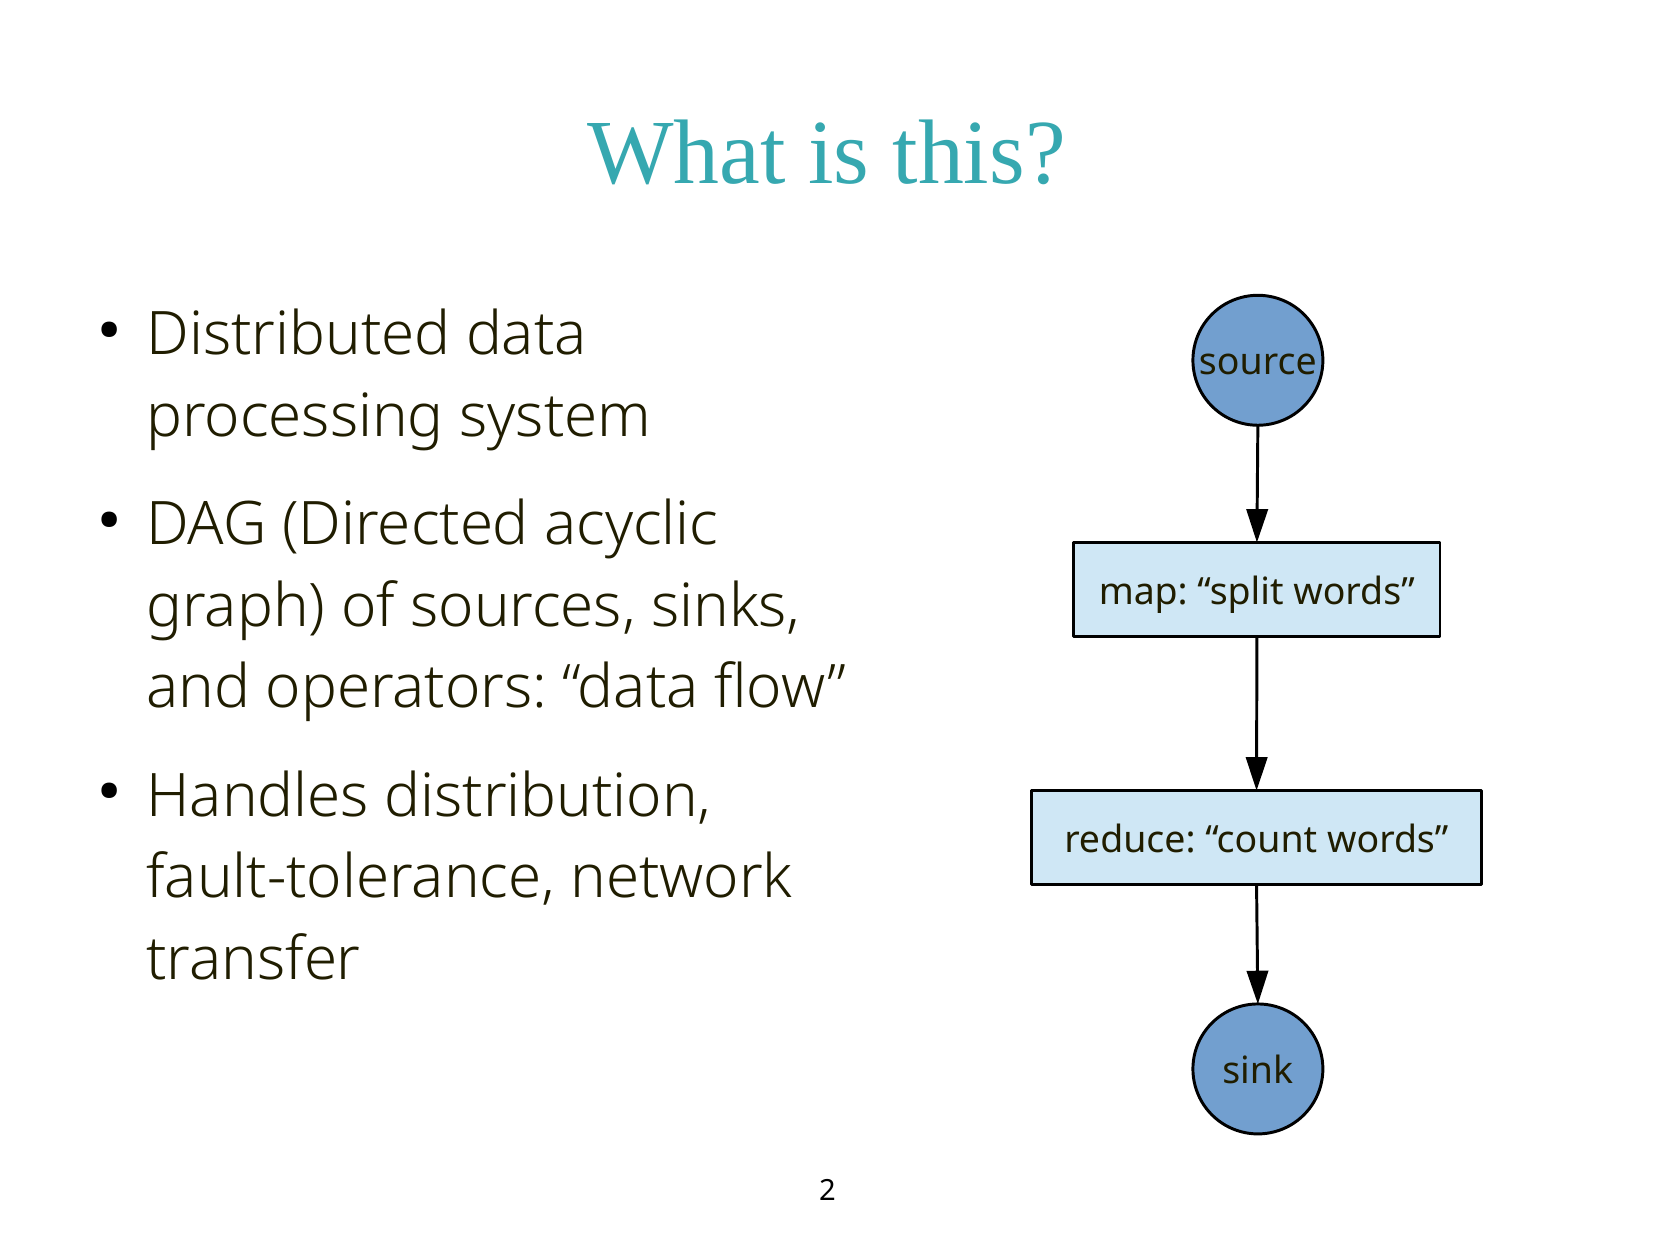

# What is this?
Distributed data processing system
DAG (Directed acyclic graph) of sources, sinks, and operators: “data flow”
Handles distribution, fault-tolerance, network transfer
source
map: “split words”
reduce: “count words”
sink
2